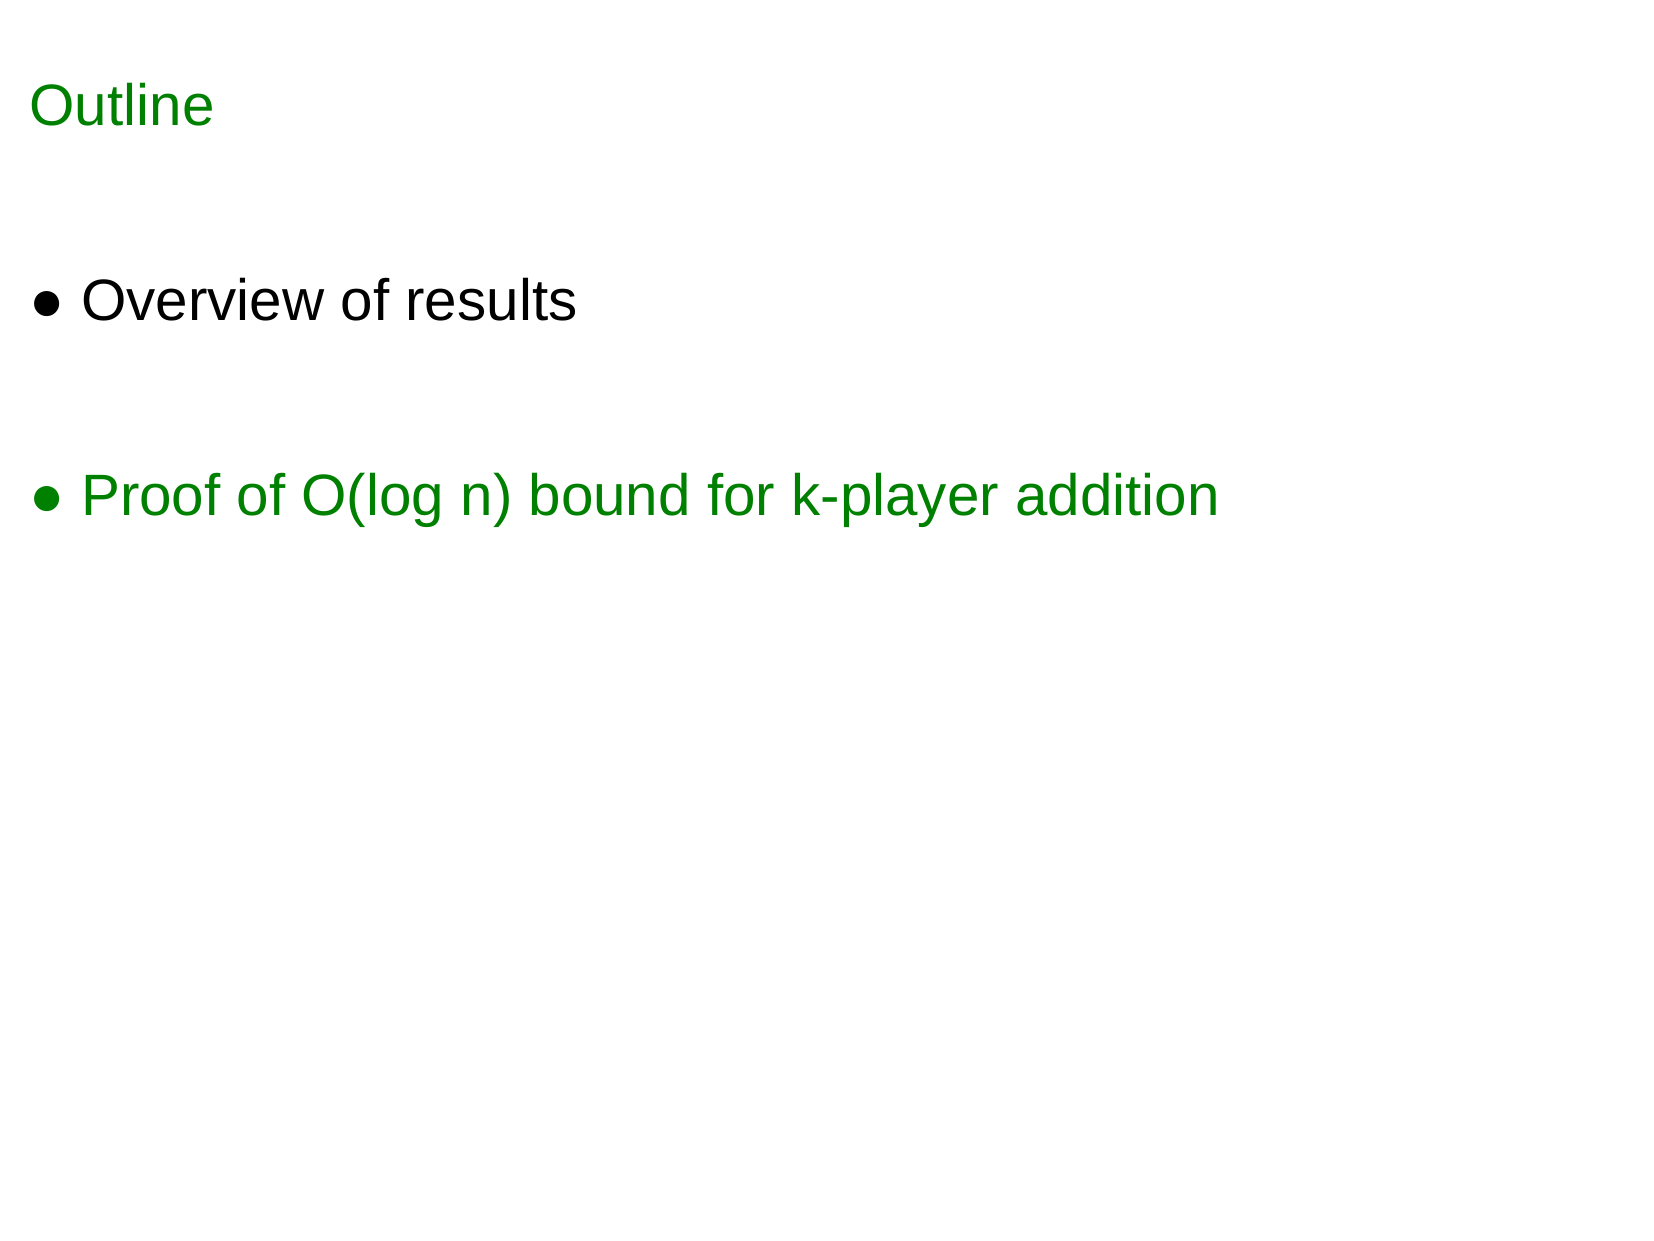

Outline
● Overview of results
● Proof of O(log n) bound for k-player addition
#